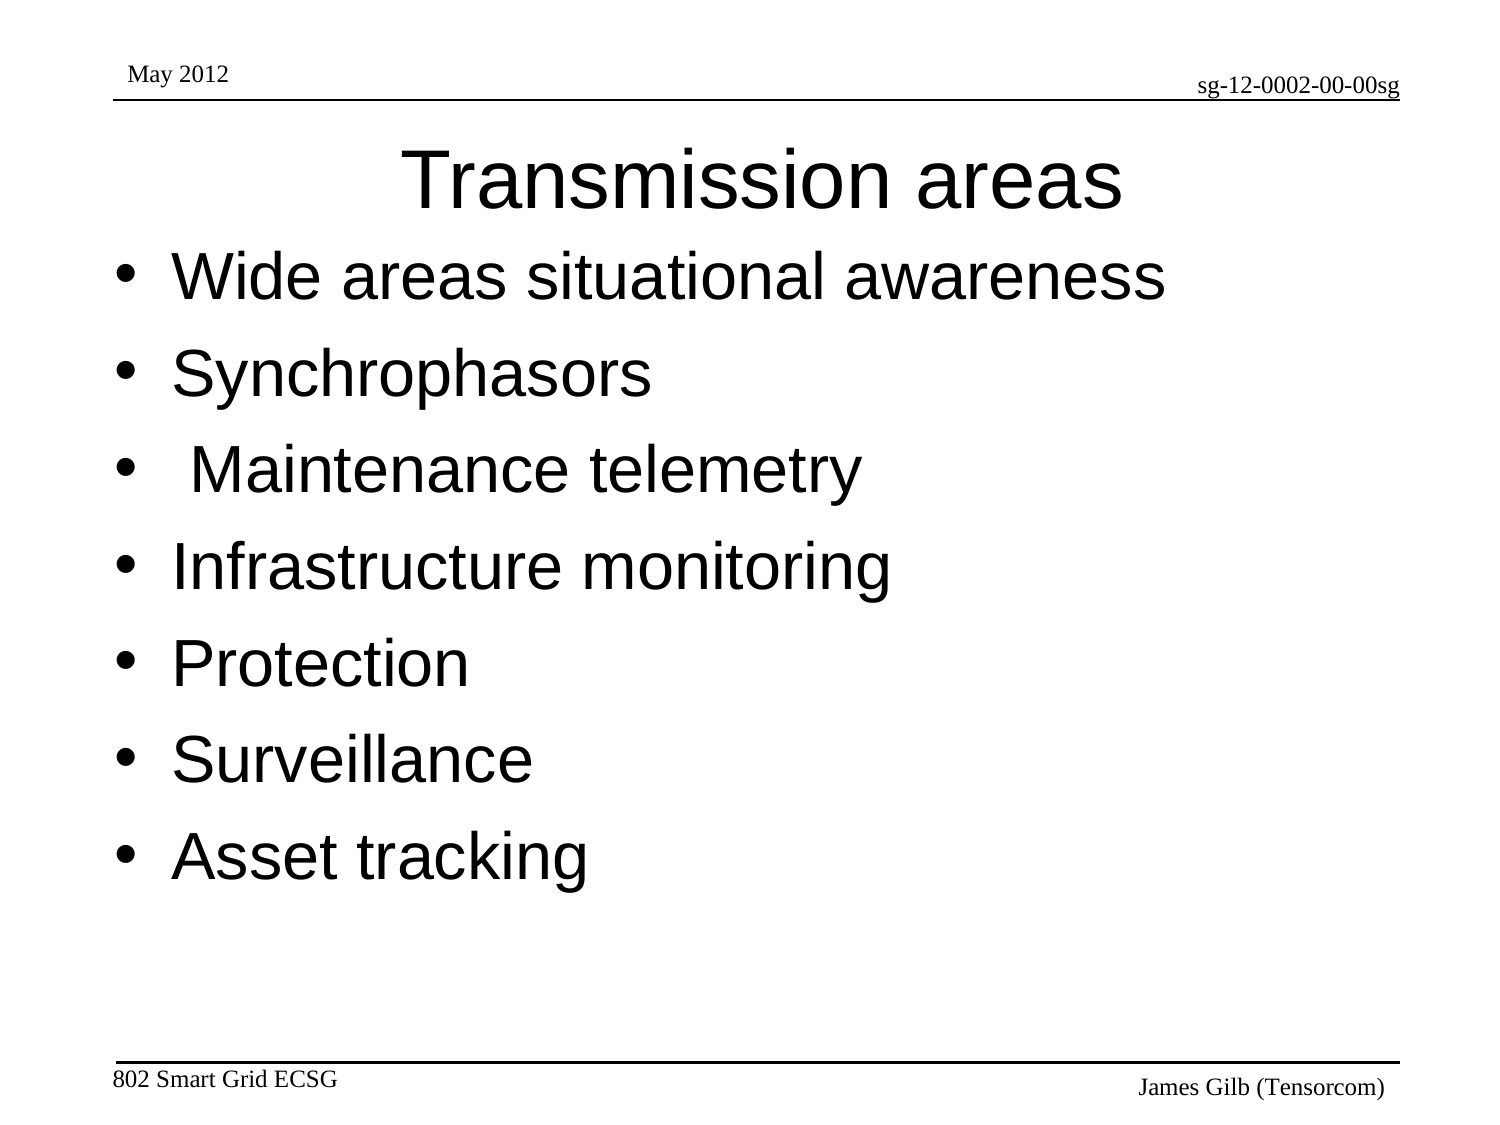

# Transmission areas
Wide areas situational awareness
Synchrophasors
 Maintenance telemetry
Infrastructure monitoring
Protection
Surveillance
Asset tracking